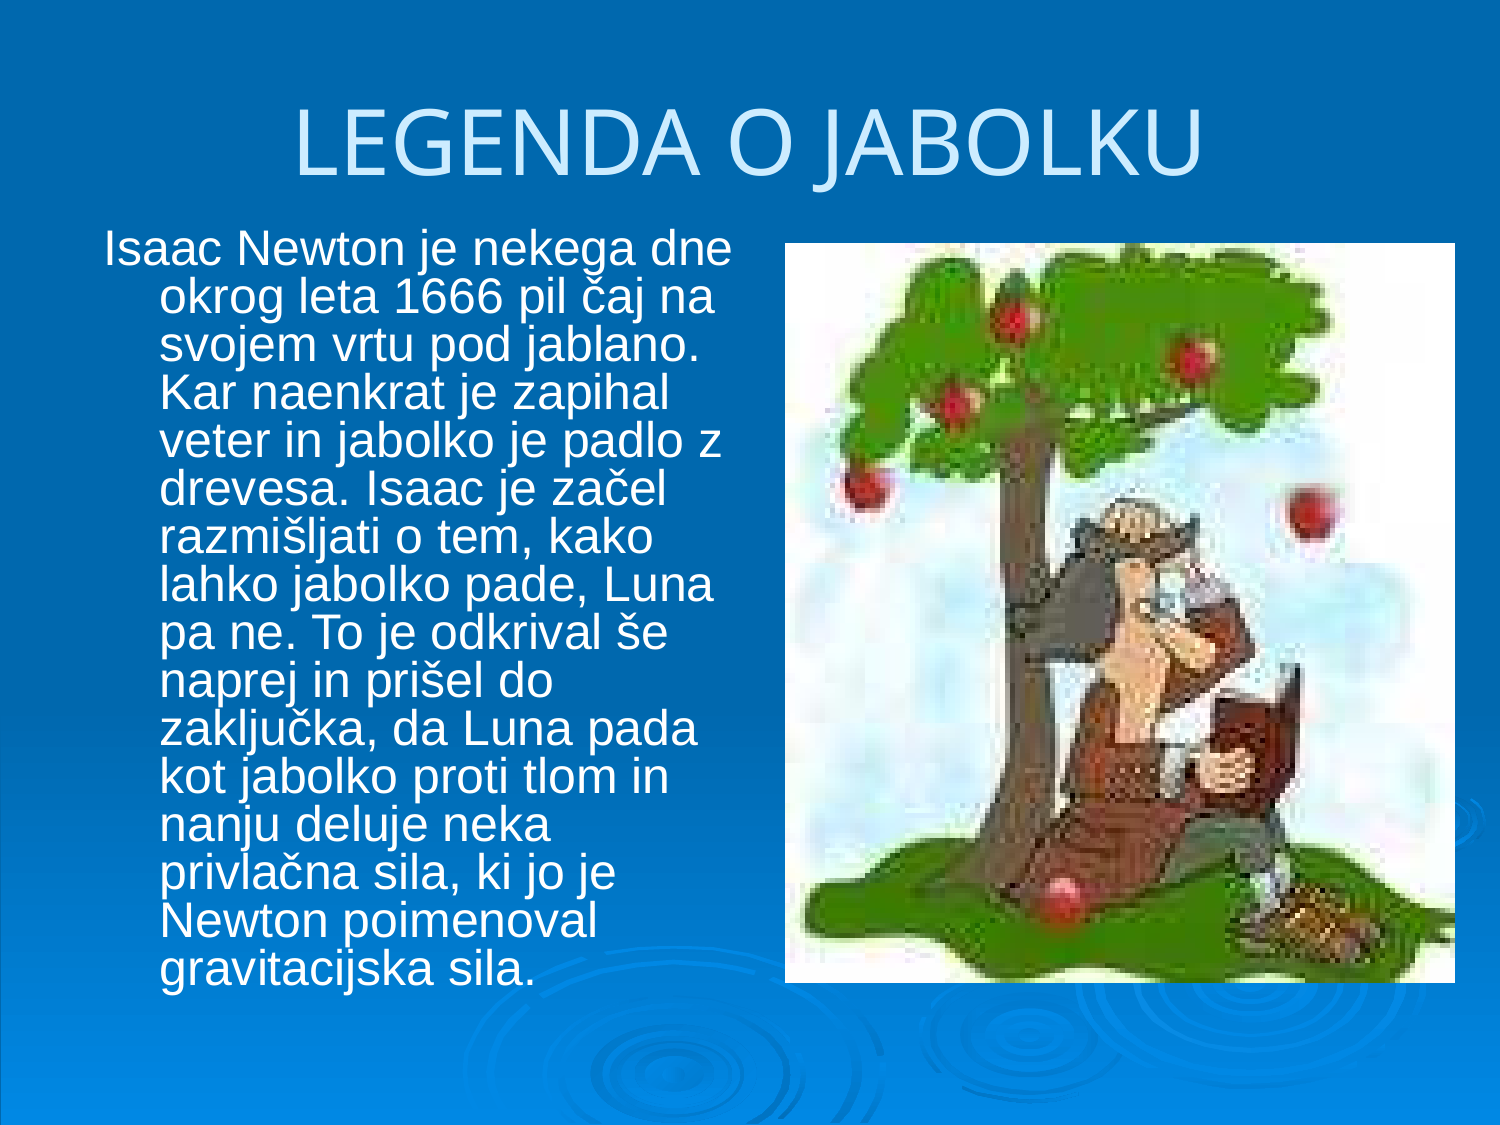

# LEGENDA O JABOLKU
Isaac Newton je nekega dne okrog leta 1666 pil čaj na svojem vrtu pod jablano. Kar naenkrat je zapihal veter in jabolko je padlo z drevesa. Isaac je začel razmišljati o tem, kako lahko jabolko pade, Luna pa ne. To je odkrival še naprej in prišel do zaključka, da Luna pada kot jabolko proti tlom in nanju deluje neka privlačna sila, ki jo je Newton poimenoval gravitacijska sila.